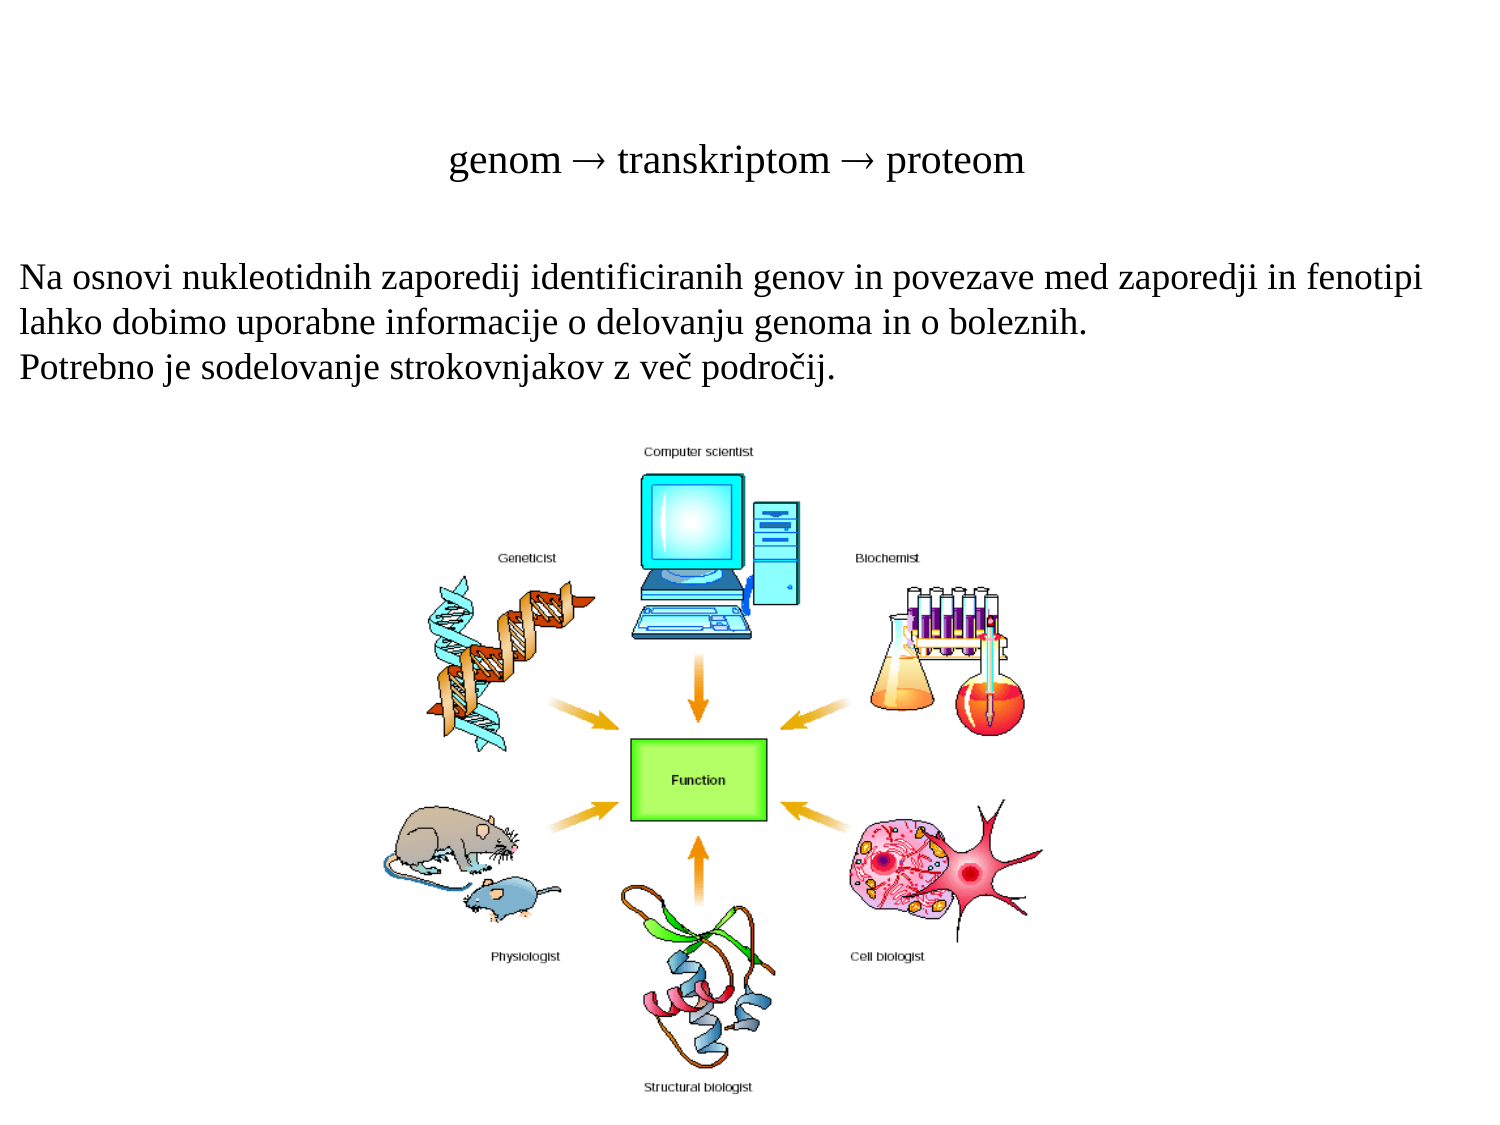

genom  transkriptom  proteom
Na osnovi nukleotidnih zaporedij identificiranih genov in povezave med zaporedji in fenotipi lahko dobimo uporabne informacije o delovanju genoma in o boleznih.
Potrebno je sodelovanje strokovnjakov z več področij.